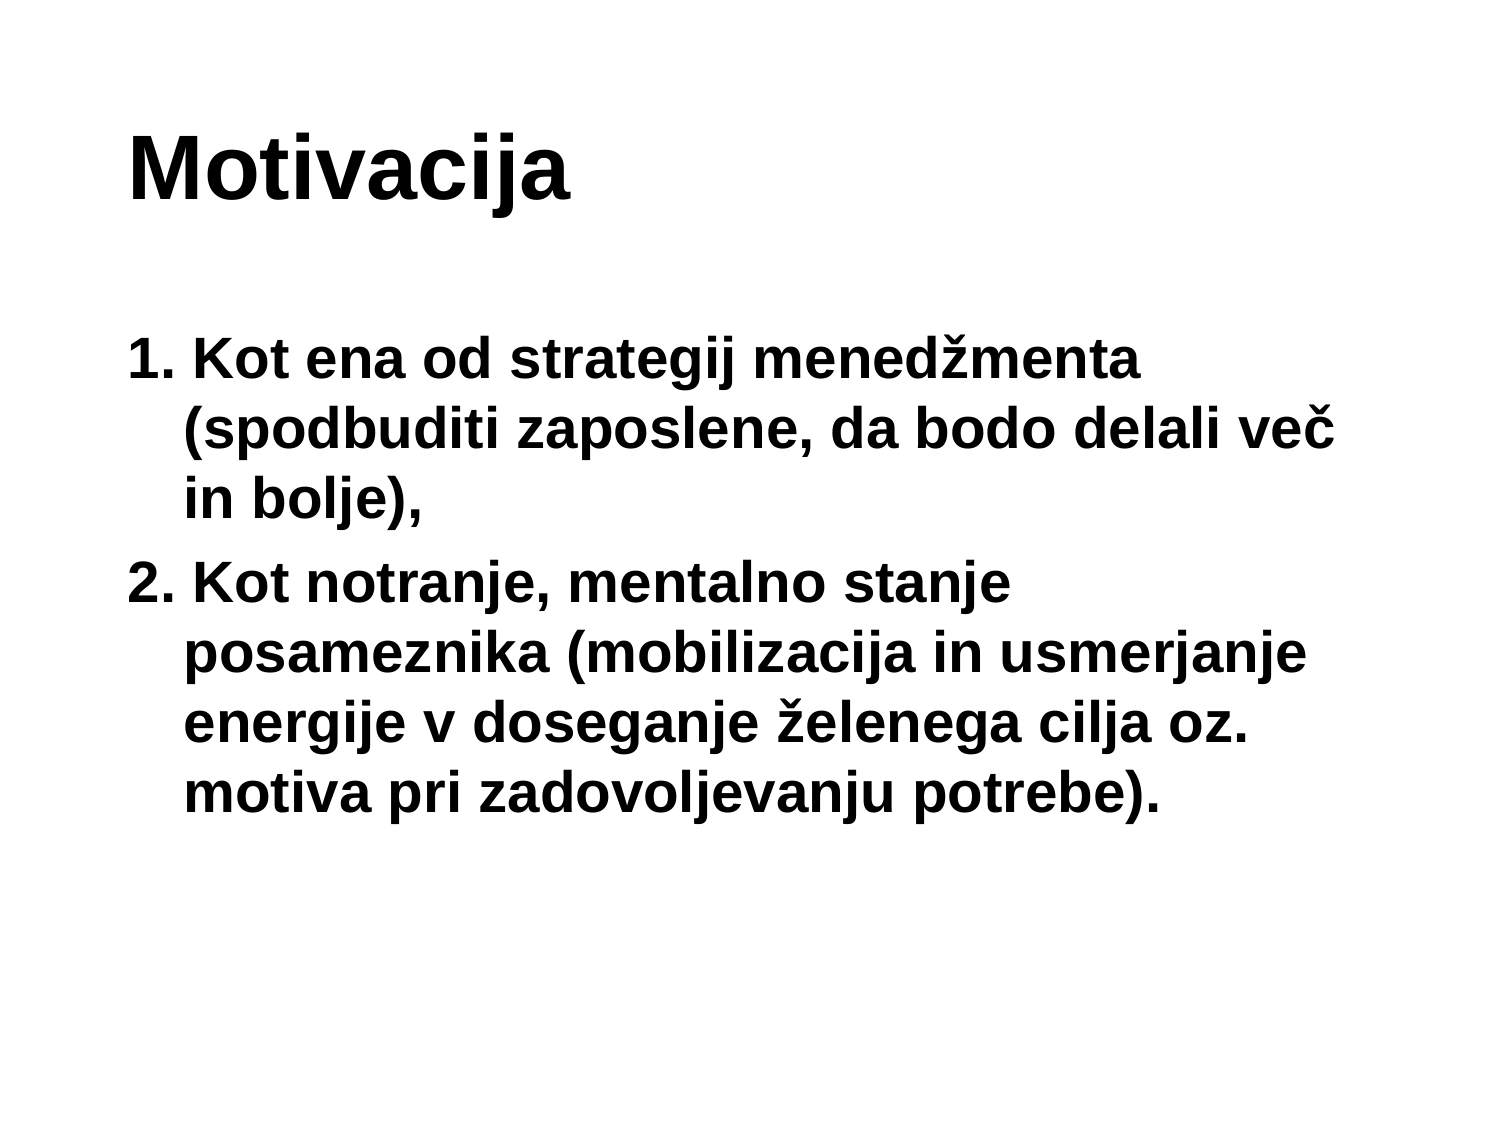

# Motivacija
1. Kot ena od strategij menedžmenta (spodbuditi zaposlene, da bodo delali več in bolje),
2. Kot notranje, mentalno stanje posameznika (mobilizacija in usmerjanje energije v doseganje želenega cilja oz. motiva pri zadovoljevanju potrebe).